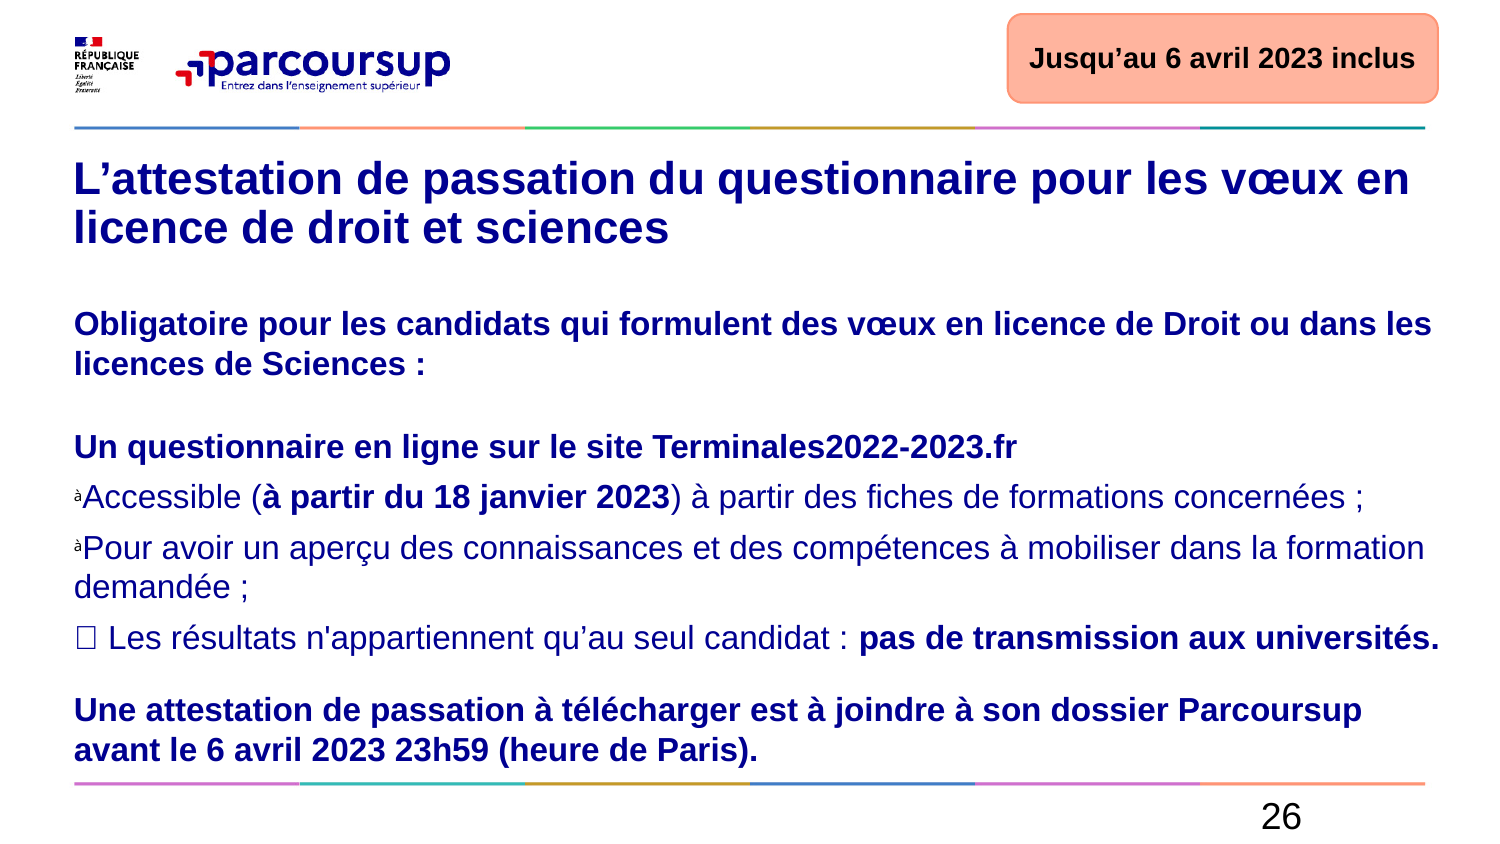

Jusqu’au 6 avril 2023 inclus
# L’attestation de passation du questionnaire pour les vœux en licence de droit et sciences
Obligatoire pour les candidats qui formulent des vœux en licence de Droit ou dans les licences de Sciences :
Un questionnaire en ligne sur le site Terminales2022-2023.fr
Accessible (à partir du 18 janvier 2023) à partir des fiches de formations concernées ;
Pour avoir un aperçu des connaissances et des compétences à mobiliser dans la formation demandée ;
 Les résultats n'appartiennent qu’au seul candidat : pas de transmission aux universités.
Une attestation de passation à télécharger est à joindre à son dossier Parcoursup avant le 6 avril 2023 23h59 (heure de Paris).